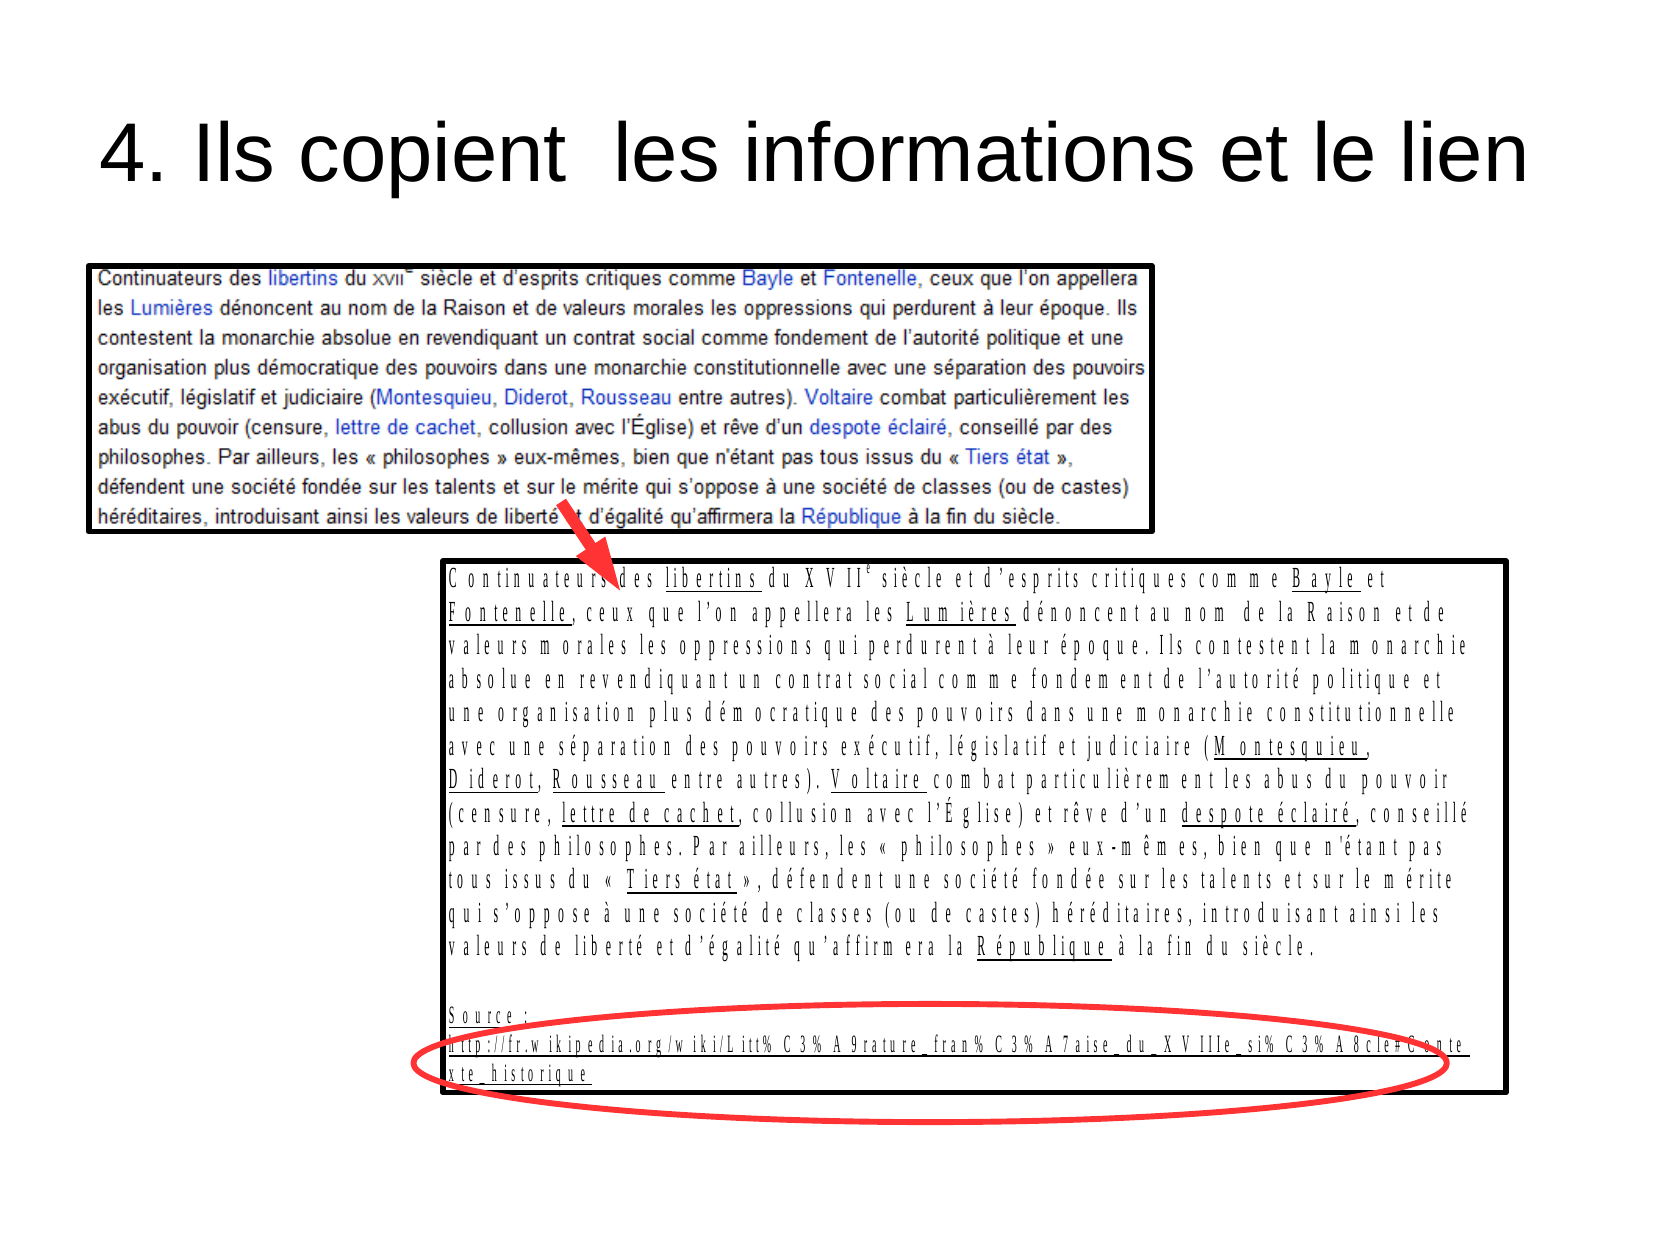

# 4. Ils copient les informations et le lien